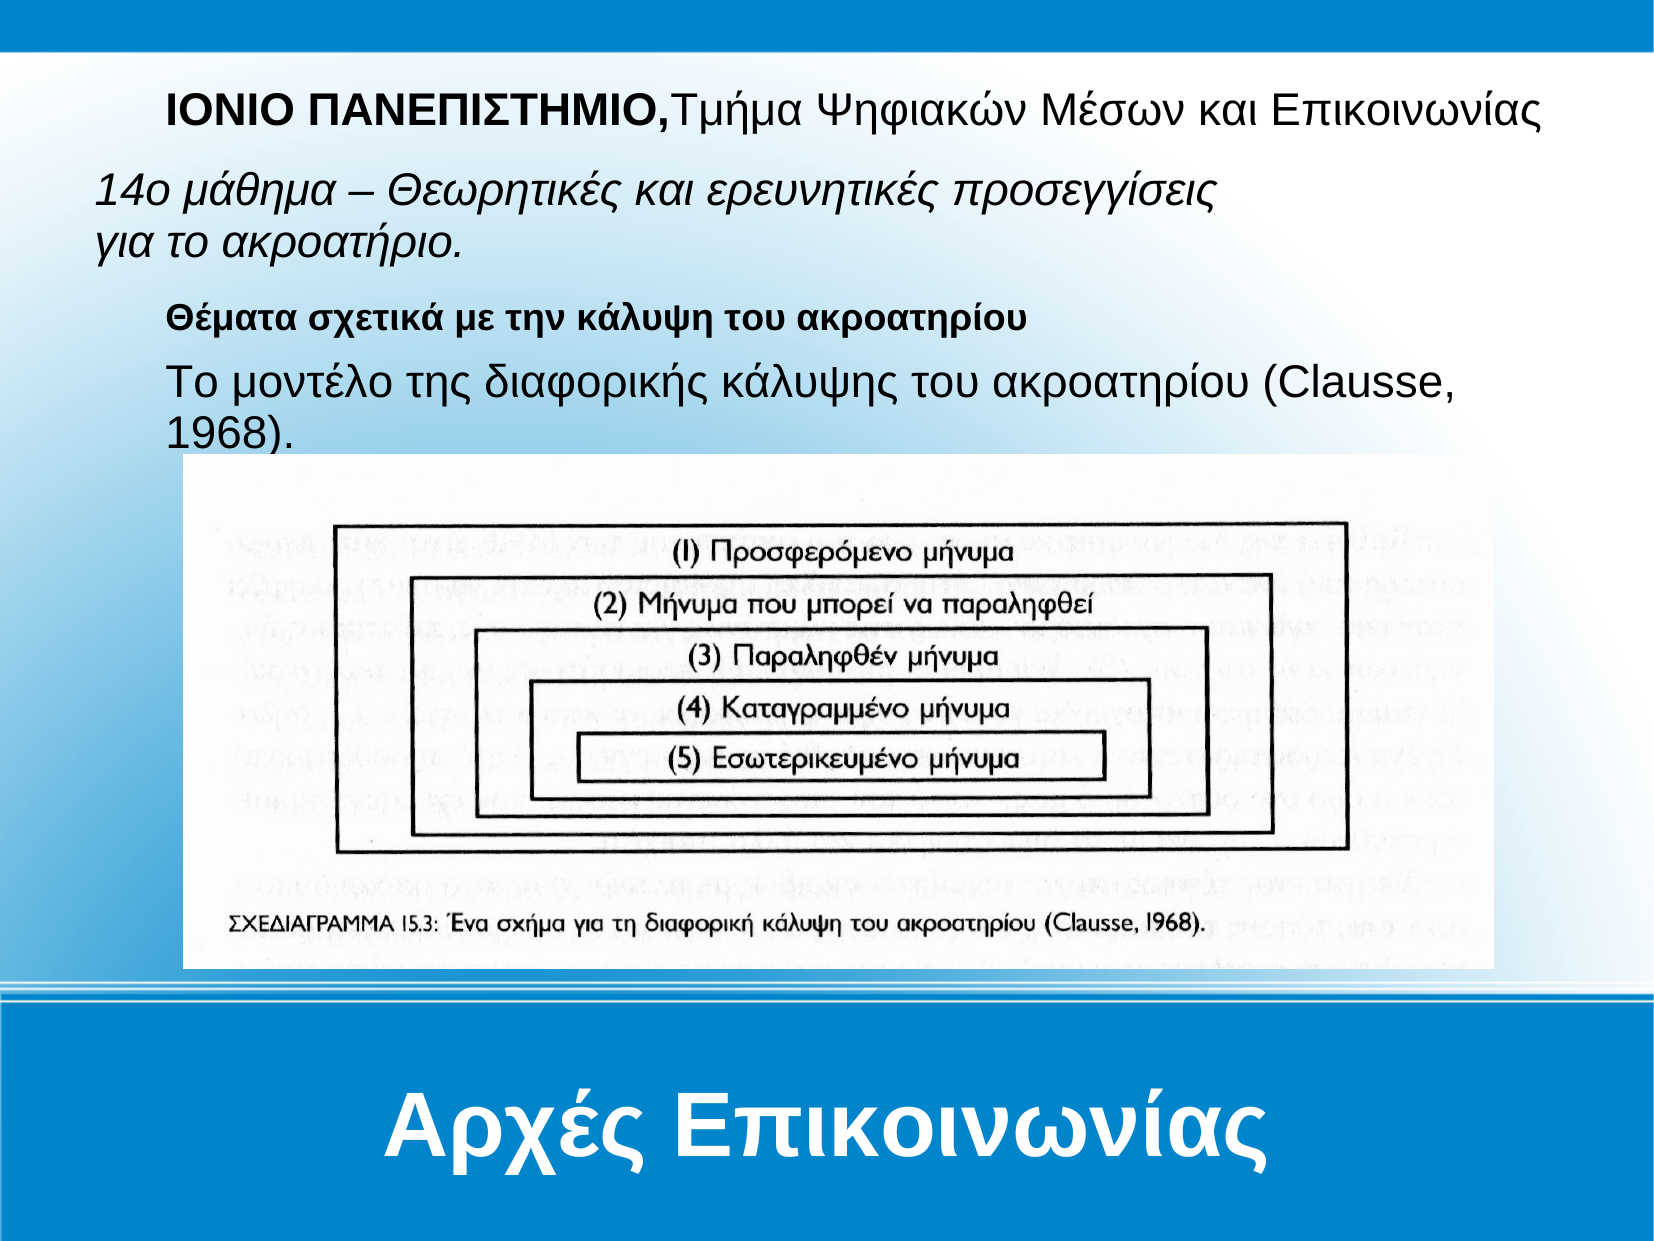

ΙΟΝΙΟ ΠΑΝΕΠΙΣΤΗΜΙΟ,Τμήμα Ψηφιακών Μέσων και Επικοινωνίας
14ο μάθημα – Θεωρητικές και ερευνητικές προσεγγίσεις
για το ακροατήριο.
Θέματα σχετικά με την κάλυψη του ακροατηρίου
Το μοντέλο της διαφορικής κάλυψης του ακροατηρίου (Clausse, 1968).
# Αρχές Επικοινωνίας